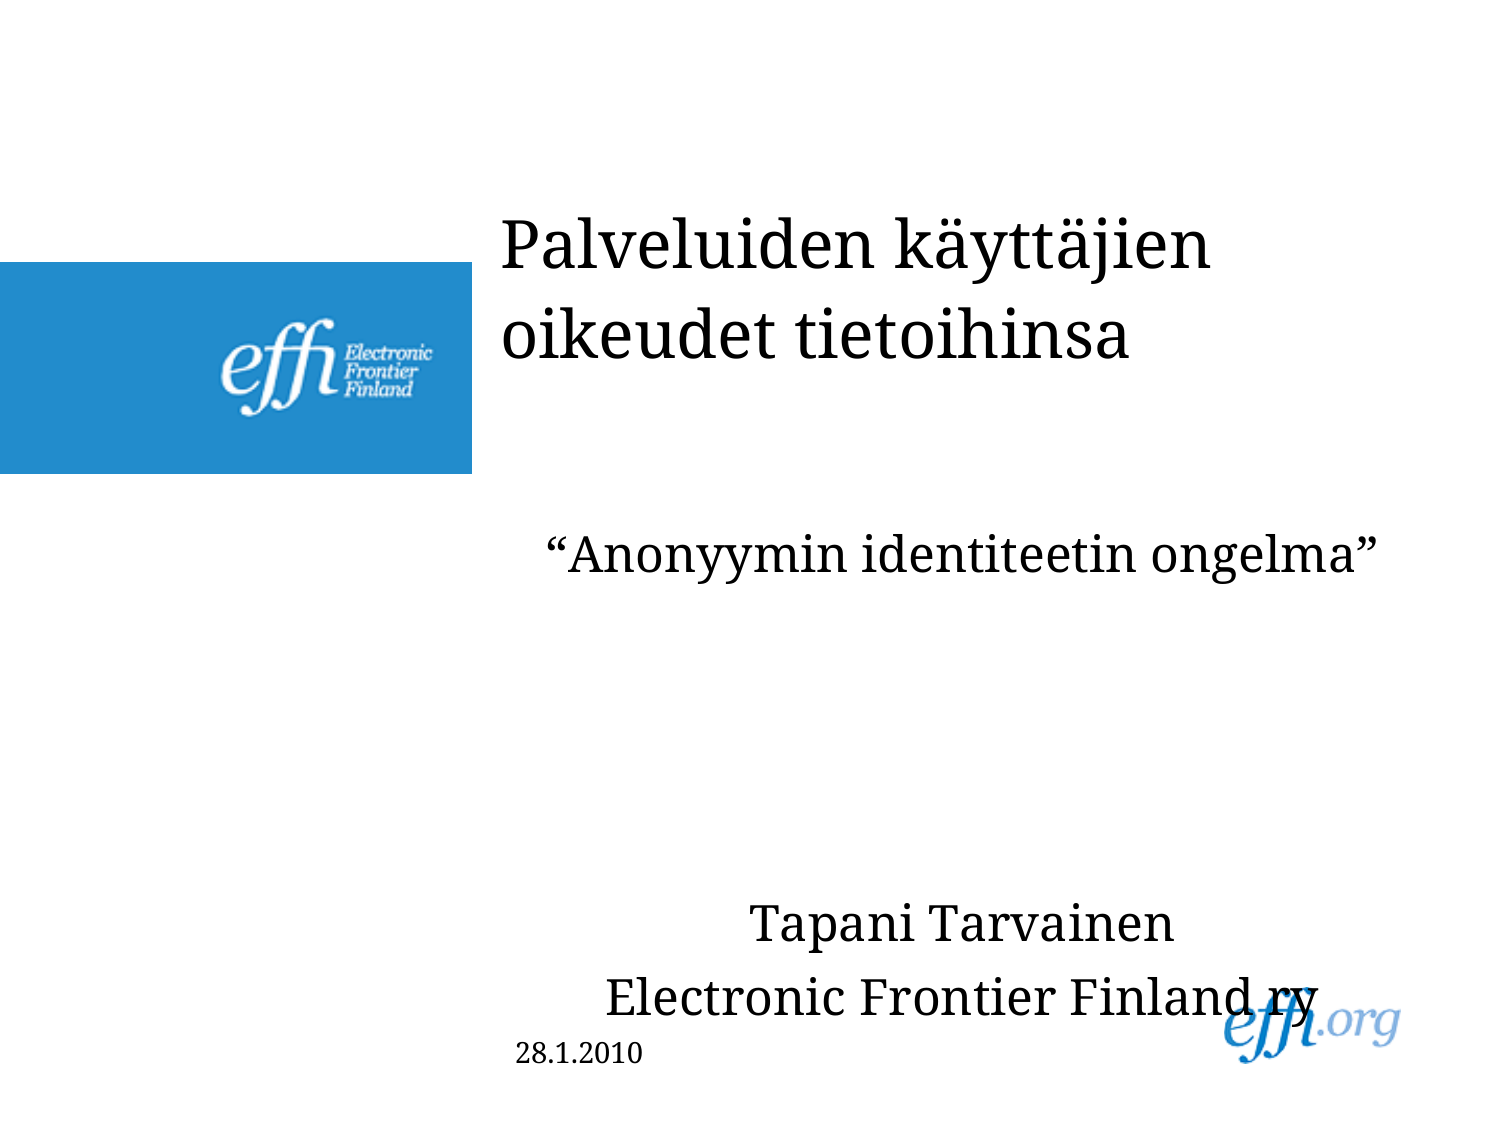

# Palveluiden käyttäjien oikeudet tietoihinsa
“Anonyymin identiteetin ongelma”
Tapani Tarvainen
Electronic Frontier Finland ry